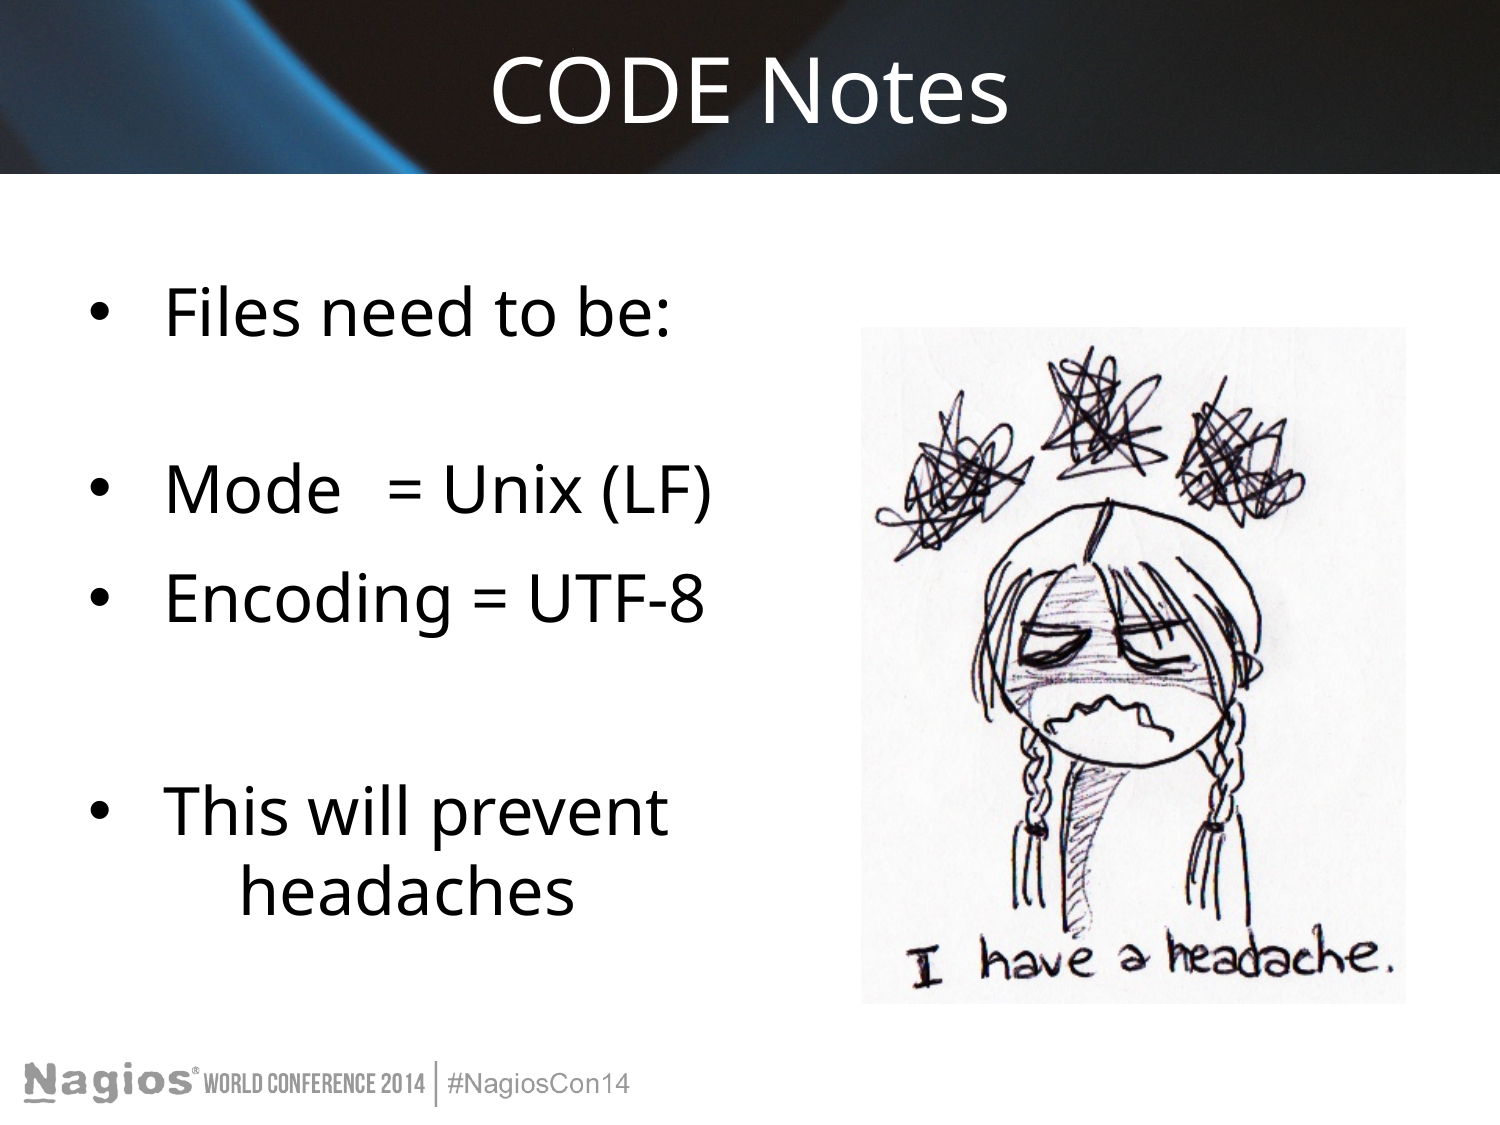

# CODE Notes
Files need to be:
Mode	= Unix (LF)
Encoding = UTF-8
This will prevent headaches